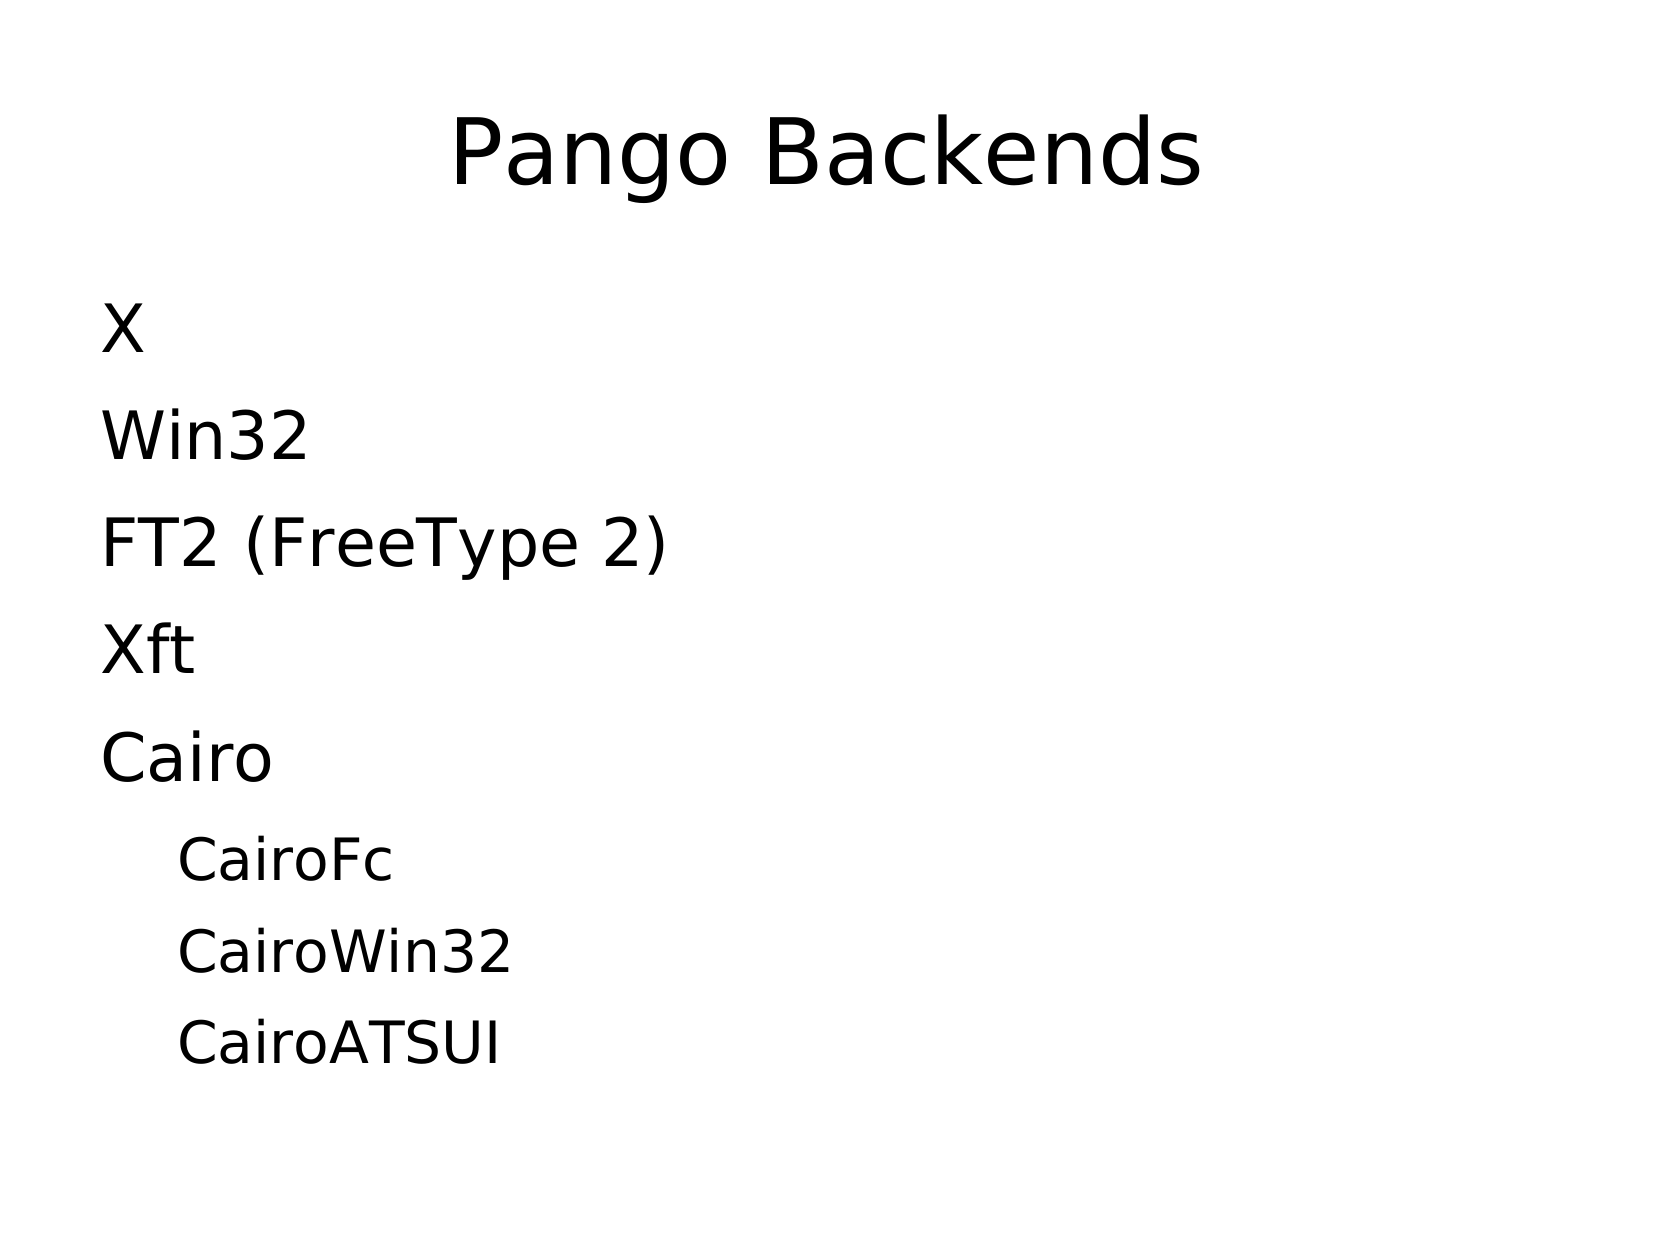

# Pango Backends
X
Win32
FT2 (FreeType 2)
Xft
Cairo
CairoFc
CairoWin32
CairoATSUI